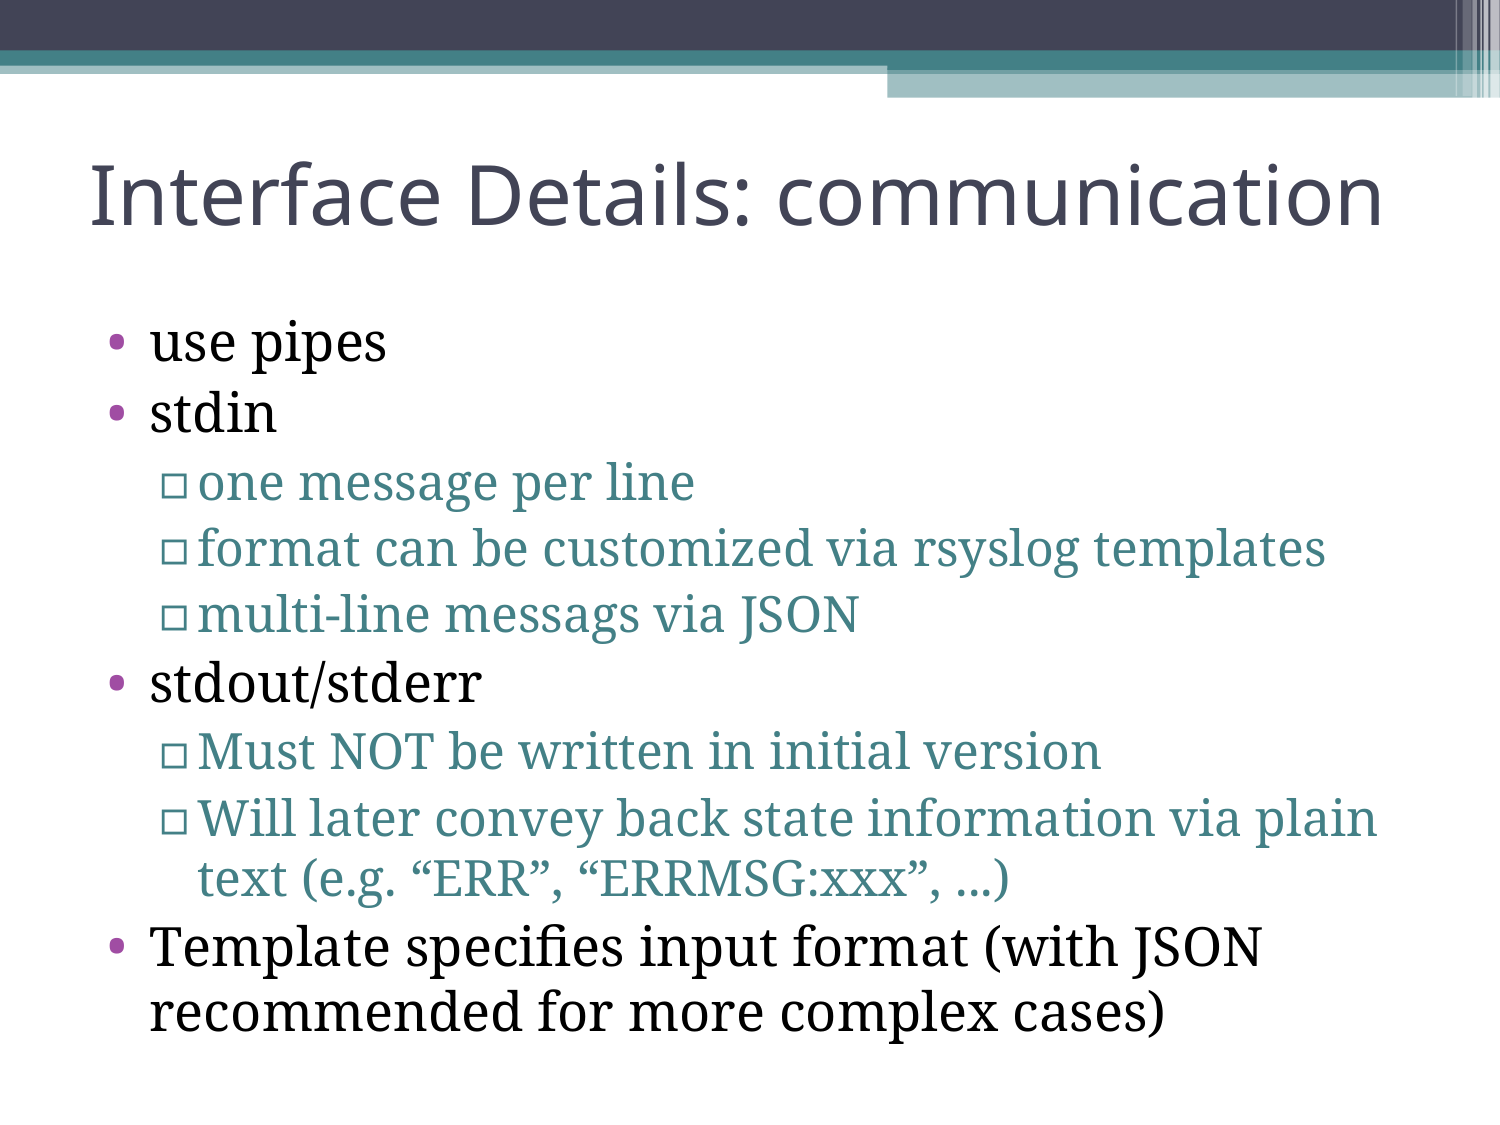

# Interface Details: communication
use pipes
stdin
one message per line
format can be customized via rsyslog templates
multi-line messags via JSON
stdout/stderr
Must NOT be written in initial version
Will later convey back state information via plain text (e.g. “ERR”, “ERRMSG:xxx”, ...)
Template specifies input format (with JSON recommended for more complex cases)